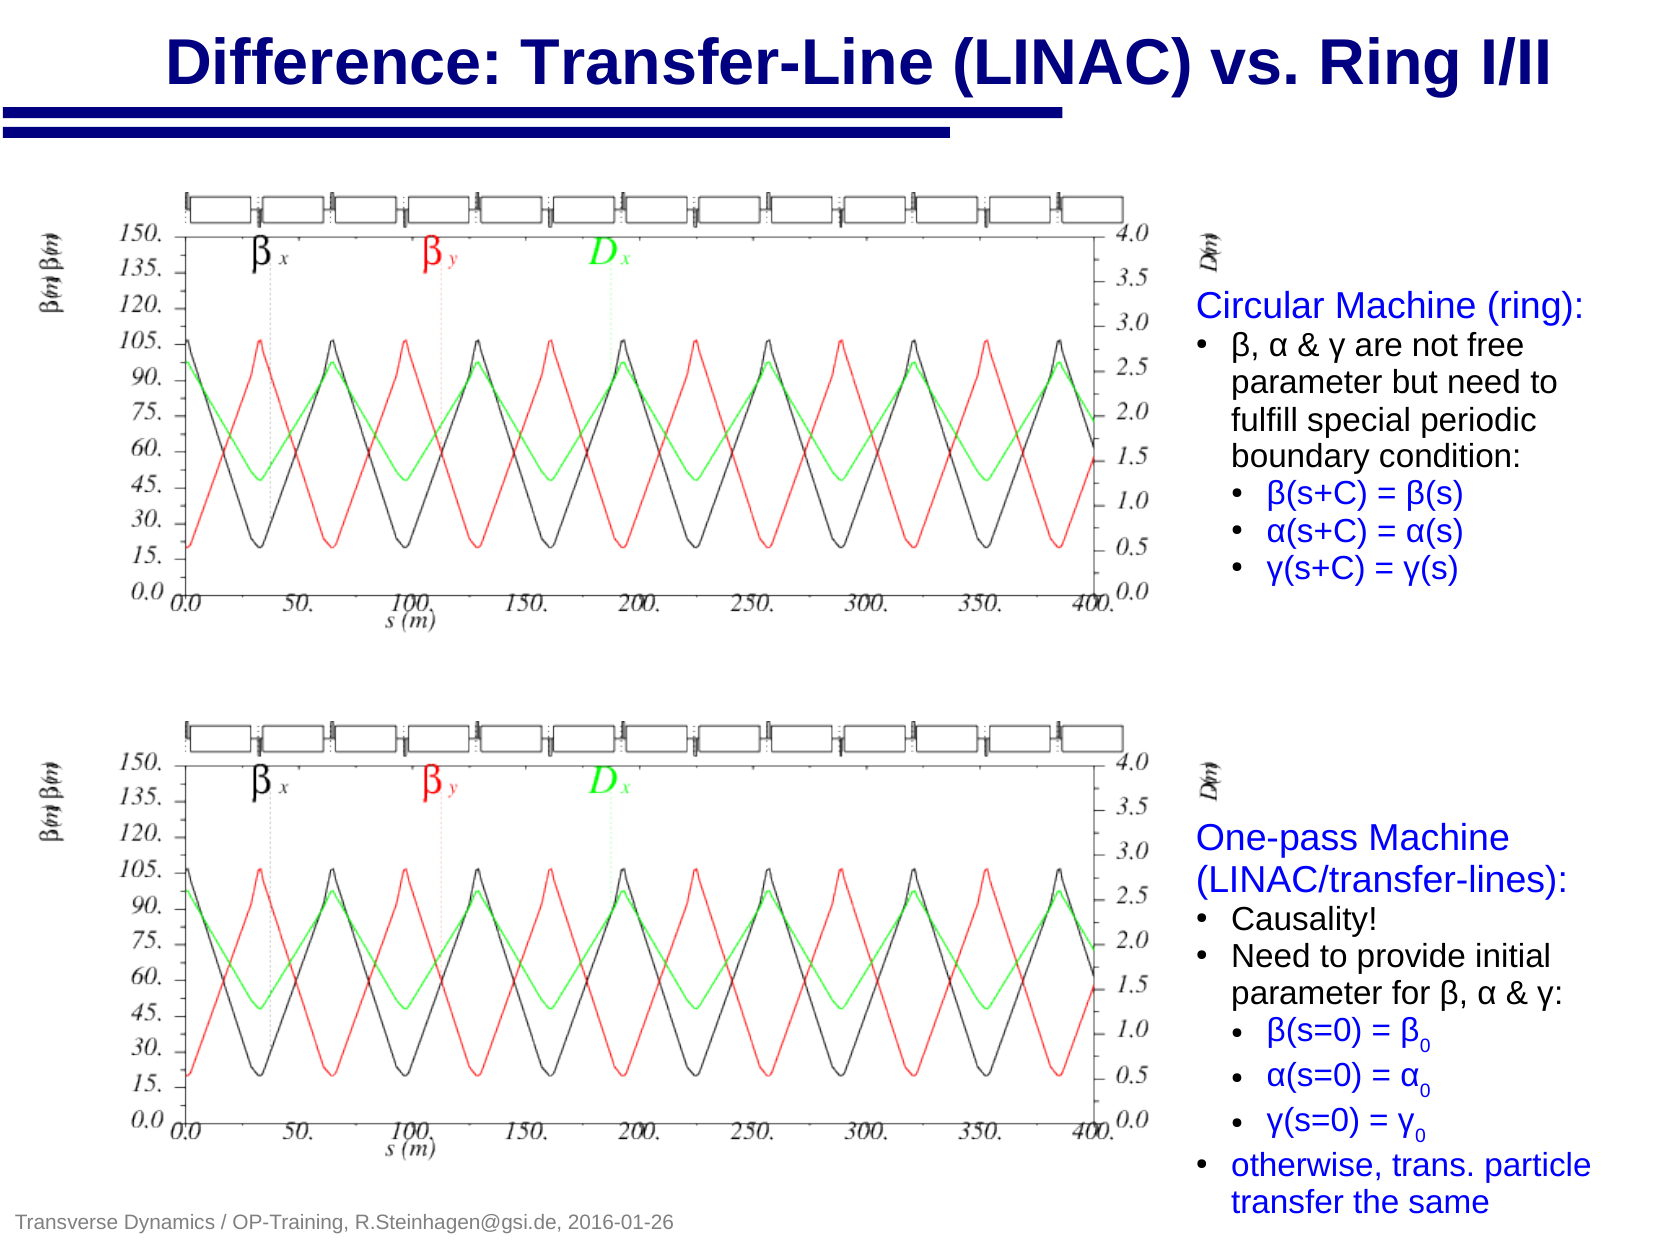

# Difference: Transfer-Line (LINAC) vs. Ring I/II
Circular Machine (ring):
β, α & γ are not free parameter but need to fulfill special periodic boundary condition:
β(s+C) = β(s)
α(s+C) = α(s)
γ(s+C) = γ(s)
One-pass Machine (LINAC/transfer-lines):
Causality!
Need to provide initial parameter for β, α & γ:
β(s=0) = β0
α(s=0) = α0
γ(s=0) = γ0
otherwise, trans. particle transfer the same